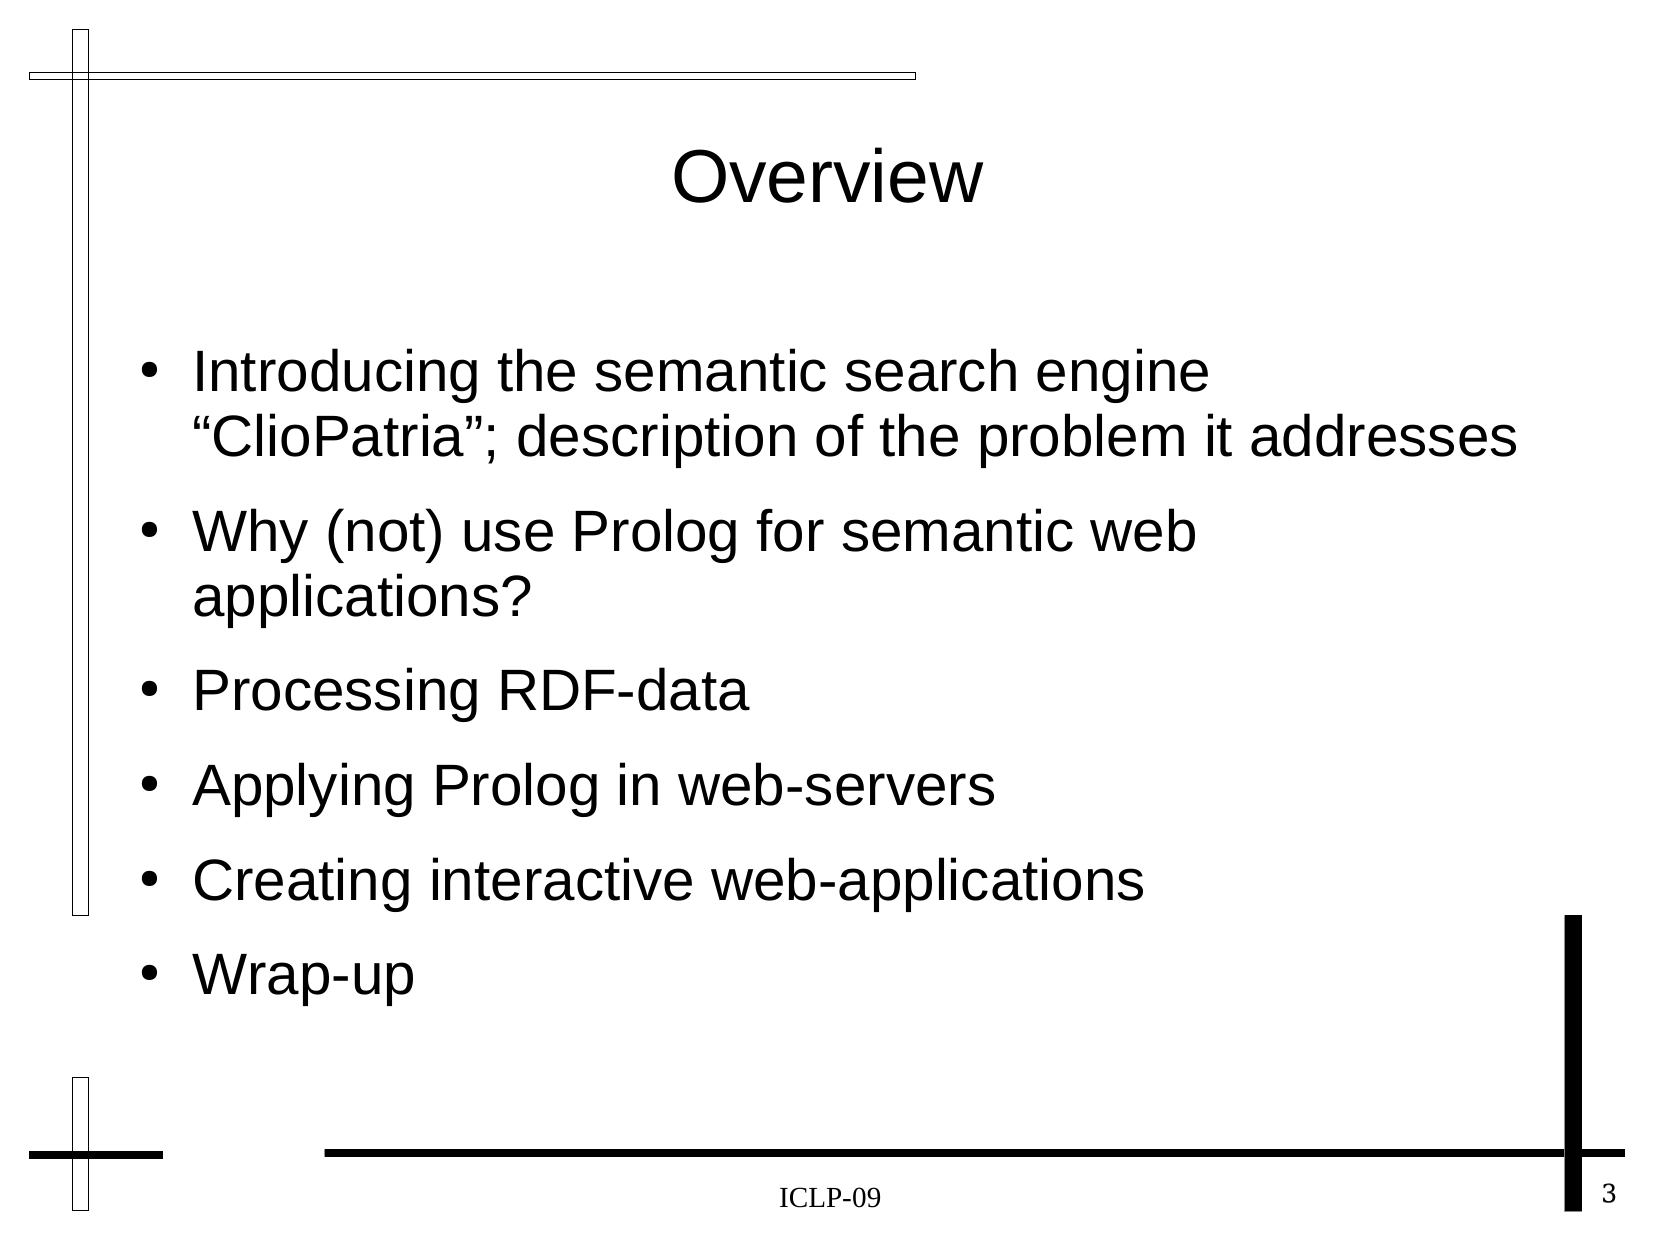

# Overview
Introducing the semantic search engine “ClioPatria”; description of the problem it addresses
Why (not) use Prolog for semantic web applications?
Processing RDF-data
Applying Prolog in web-servers
Creating interactive web-applications
Wrap-up